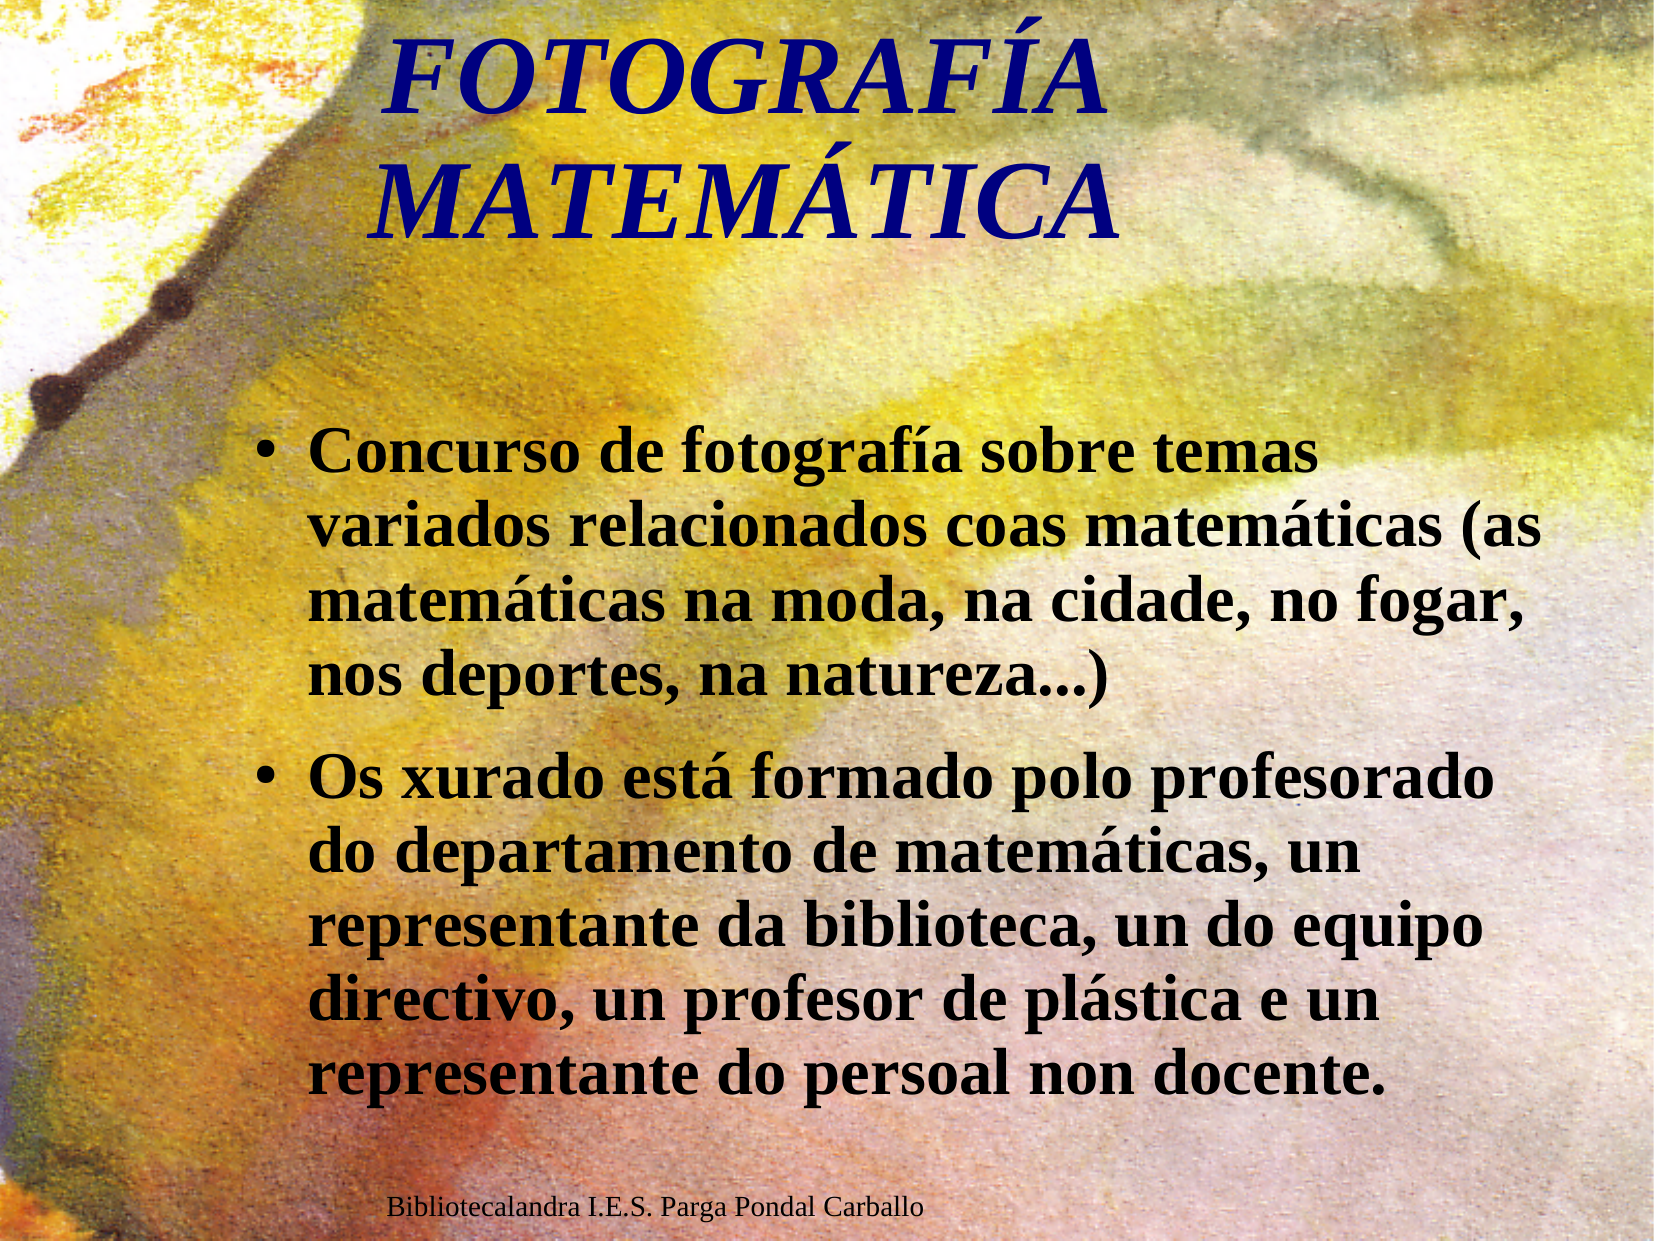

# FOTOGRAFÍA MATEMÁTICA
Concurso de fotografía sobre temas variados relacionados coas matemáticas (as matemáticas na moda, na cidade, no fogar, nos deportes, na natureza...)
Os xurado está formado polo profesorado do departamento de matemáticas, un representante da biblioteca, un do equipo directivo, un profesor de plástica e un representante do persoal non docente.
Bibliotecalandra I.E.S. Parga Pondal Carballo